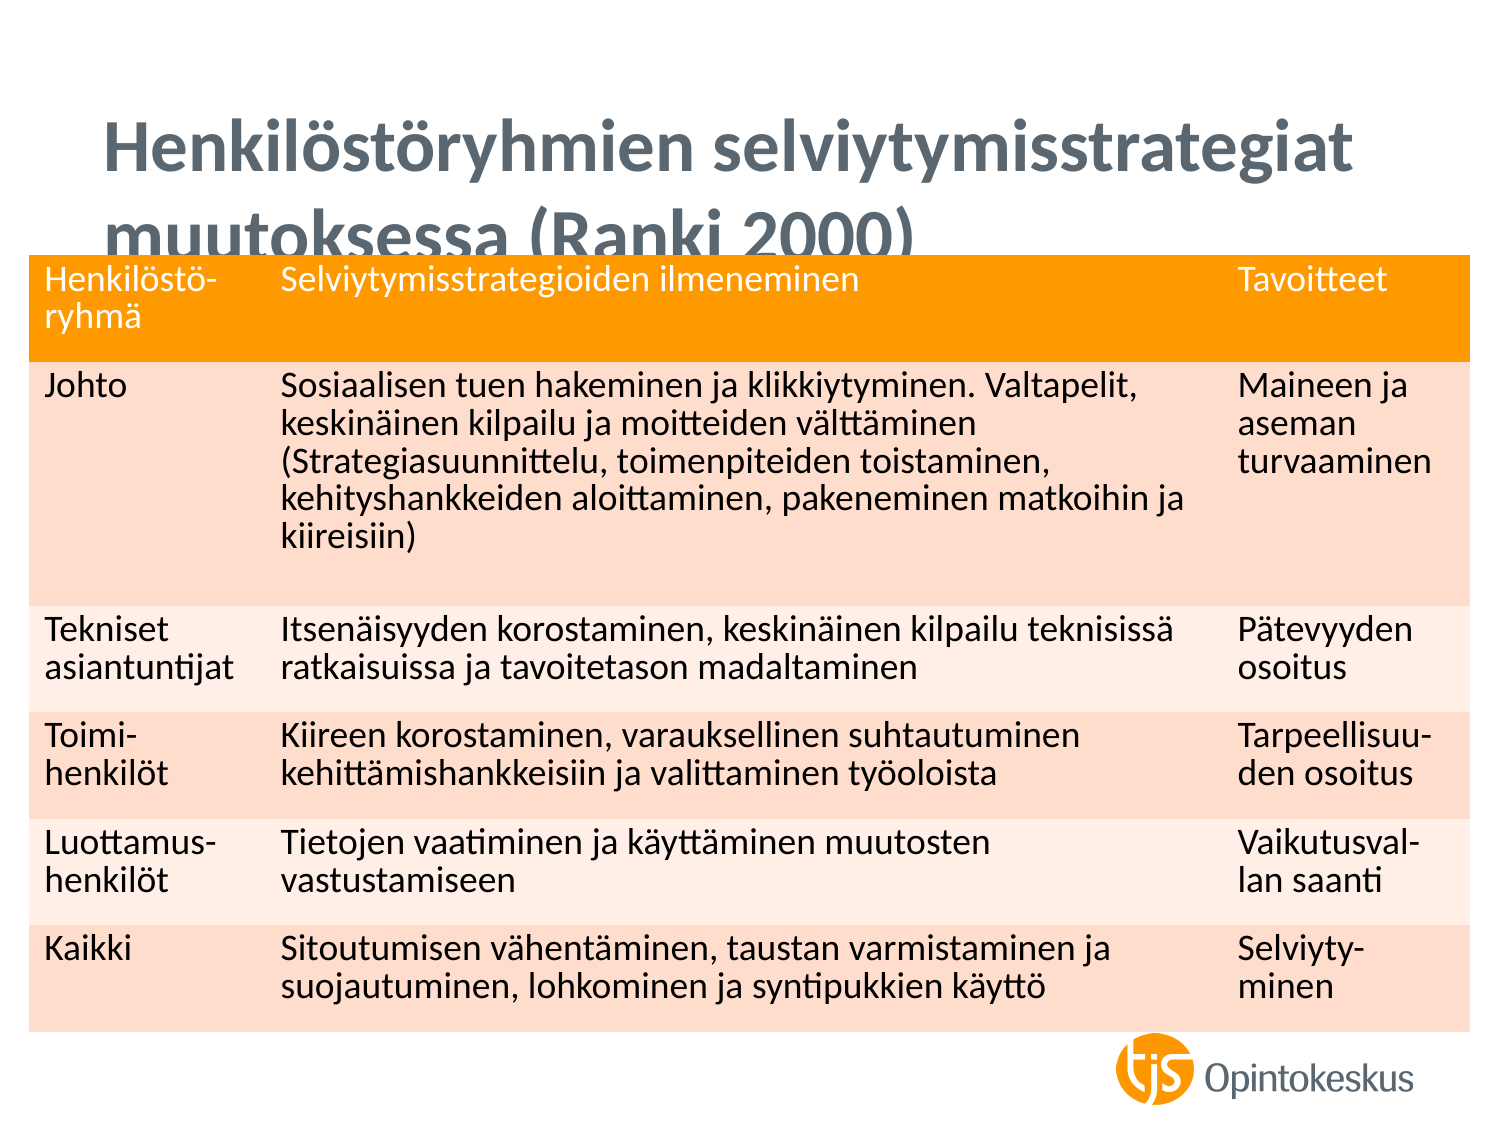

Henkilöstöryhmien selviytymisstrategiat muutoksessa (Ranki 2000)
| Henkilöstö-ryhmä | Selviytymisstrategioiden ilmeneminen | Tavoitteet |
| --- | --- | --- |
| Johto | Sosiaalisen tuen hakeminen ja klikkiytyminen. Valtapelit, keskinäinen kilpailu ja moitteiden välttäminen (Strategiasuunnittelu, toimenpiteiden toistaminen, kehityshankkeiden aloittaminen, pakeneminen matkoihin ja kiireisiin) | Maineen ja aseman turvaaminen |
| Tekniset asiantuntijat | Itsenäisyyden korostaminen, keskinäinen kilpailu teknisissä ratkaisuissa ja tavoitetason madaltaminen | Pätevyyden osoitus |
| Toimi-henkilöt | Kiireen korostaminen, varauksellinen suhtautuminen kehittämishankkeisiin ja valittaminen työoloista | Tarpeellisuu-den osoitus |
| Luottamus-henkilöt | Tietojen vaatiminen ja käyttäminen muutosten vastustamiseen | Vaikutusval-lan saanti |
| Kaikki | Sitoutumisen vähentäminen, taustan varmistaminen ja suojautuminen, lohkominen ja syntipukkien käyttö | Selviyty-minen |
#